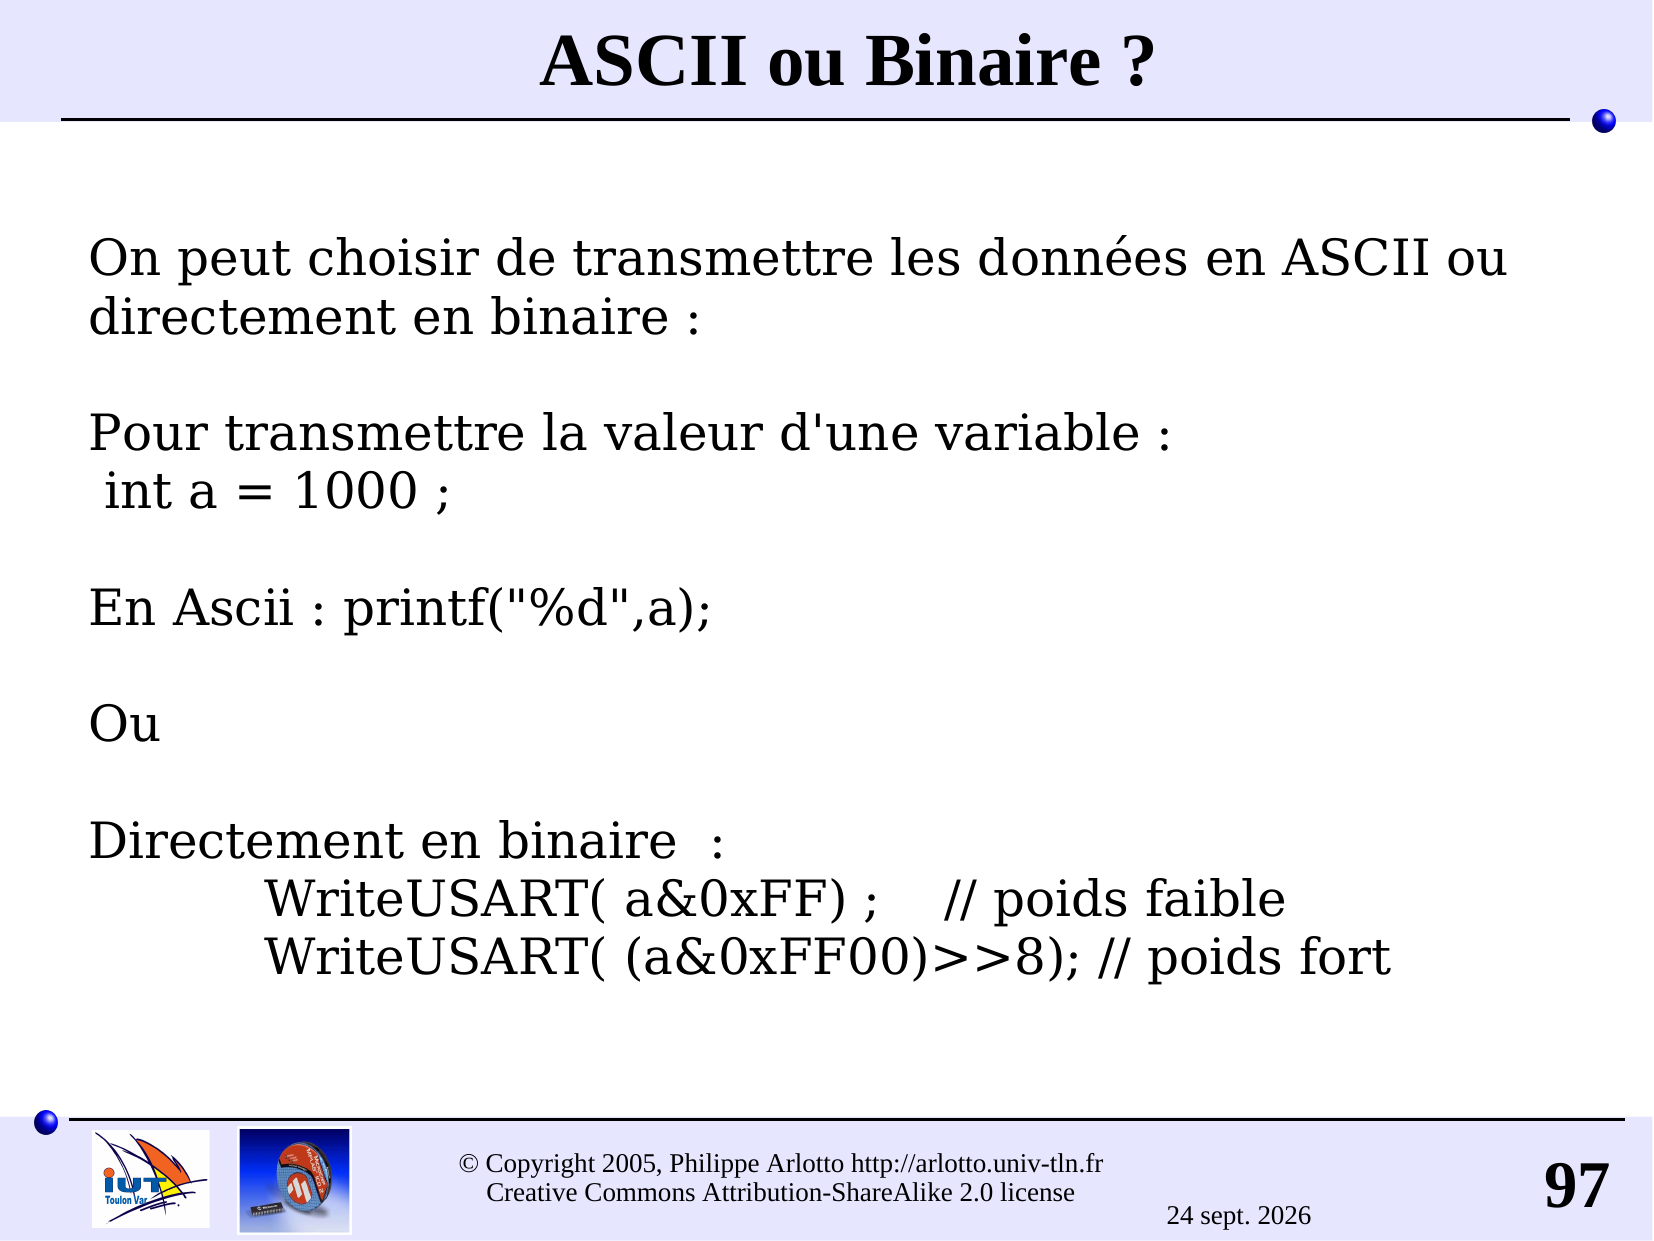

# ASCII ou Binaire ?
On peut choisir de transmettre les données en ASCII ou
directement en binaire :
Pour transmettre la valeur d'une variable :
 int a = 1000 ;
En Ascii : printf("%d",a);
Ou
Directement en binaire :
 WriteUSART( a&0xFF) ; // poids faible
 WriteUSART( (a&0xFF00)>>8); // poids fort